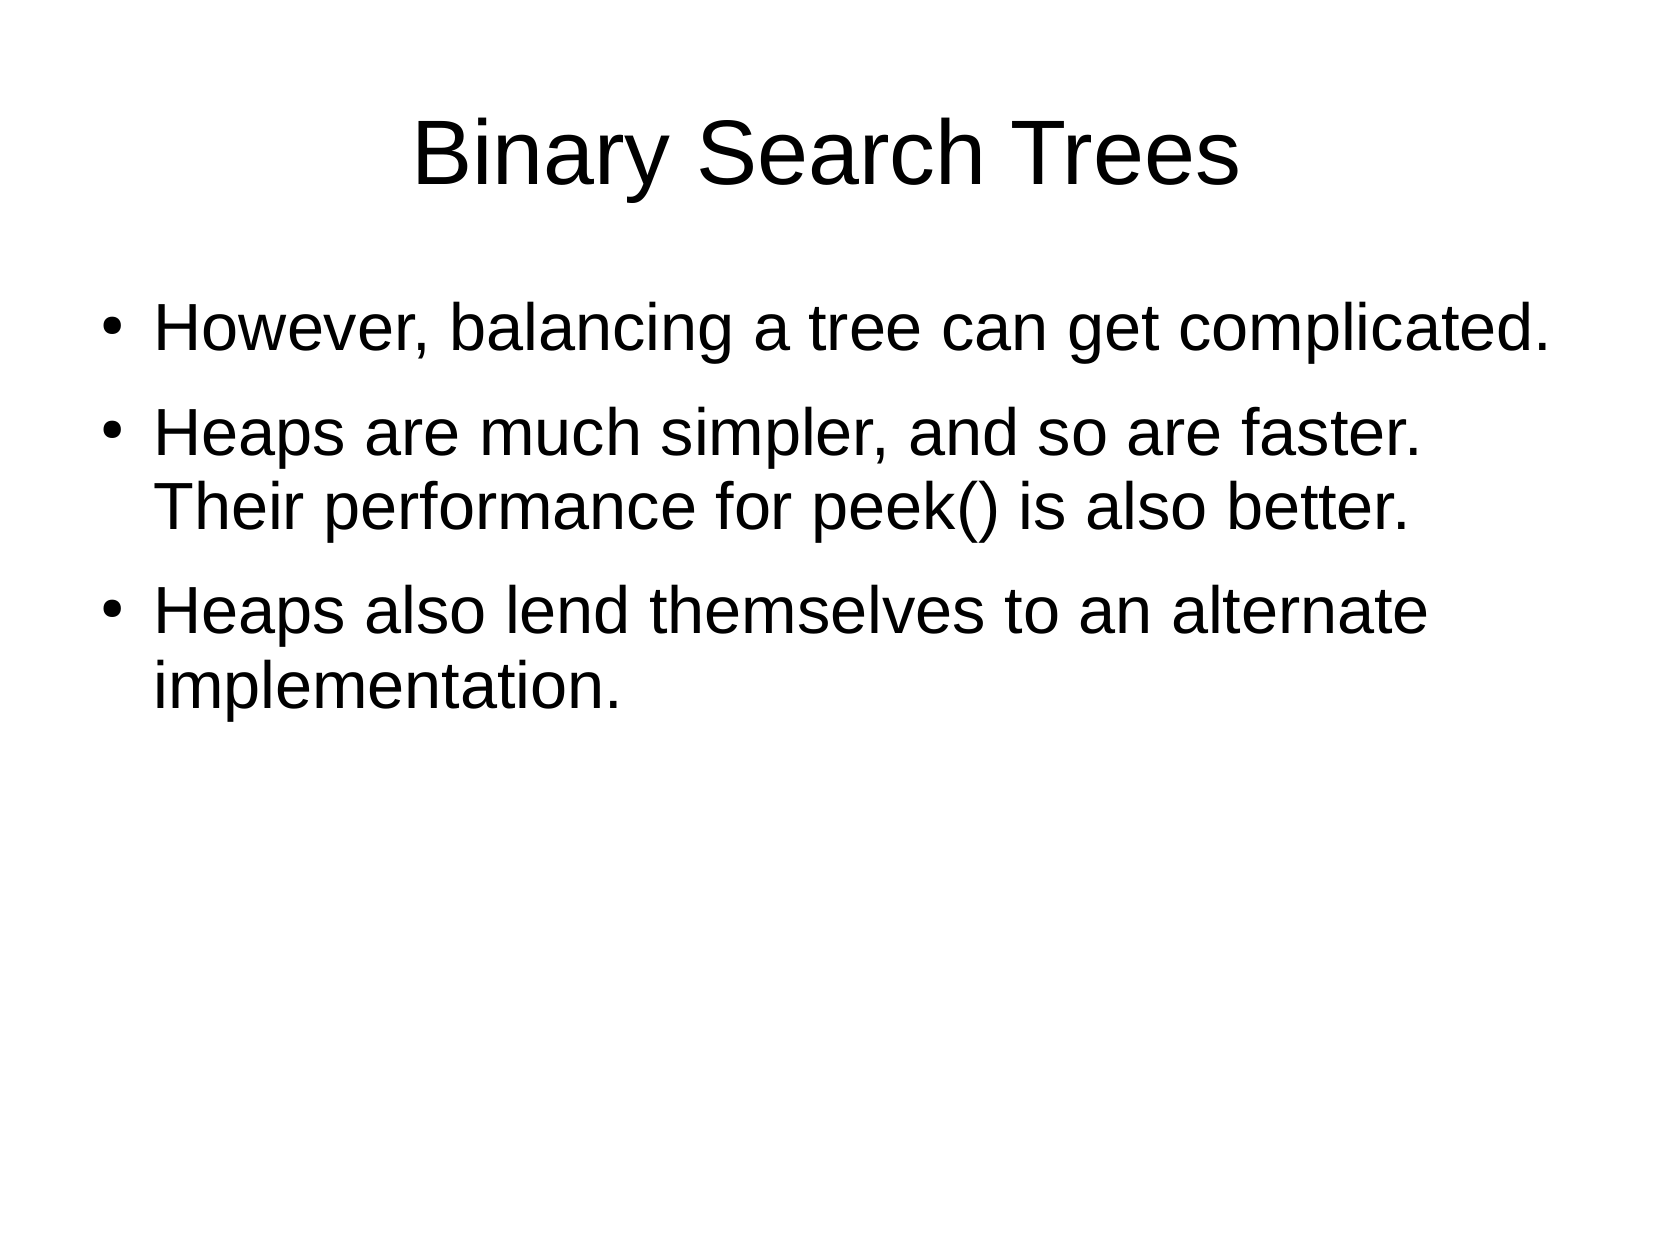

# Binary Search Trees
However, balancing a tree can get complicated.
Heaps are much simpler, and so are faster. Their performance for peek() is also better.
Heaps also lend themselves to an alternate implementation.